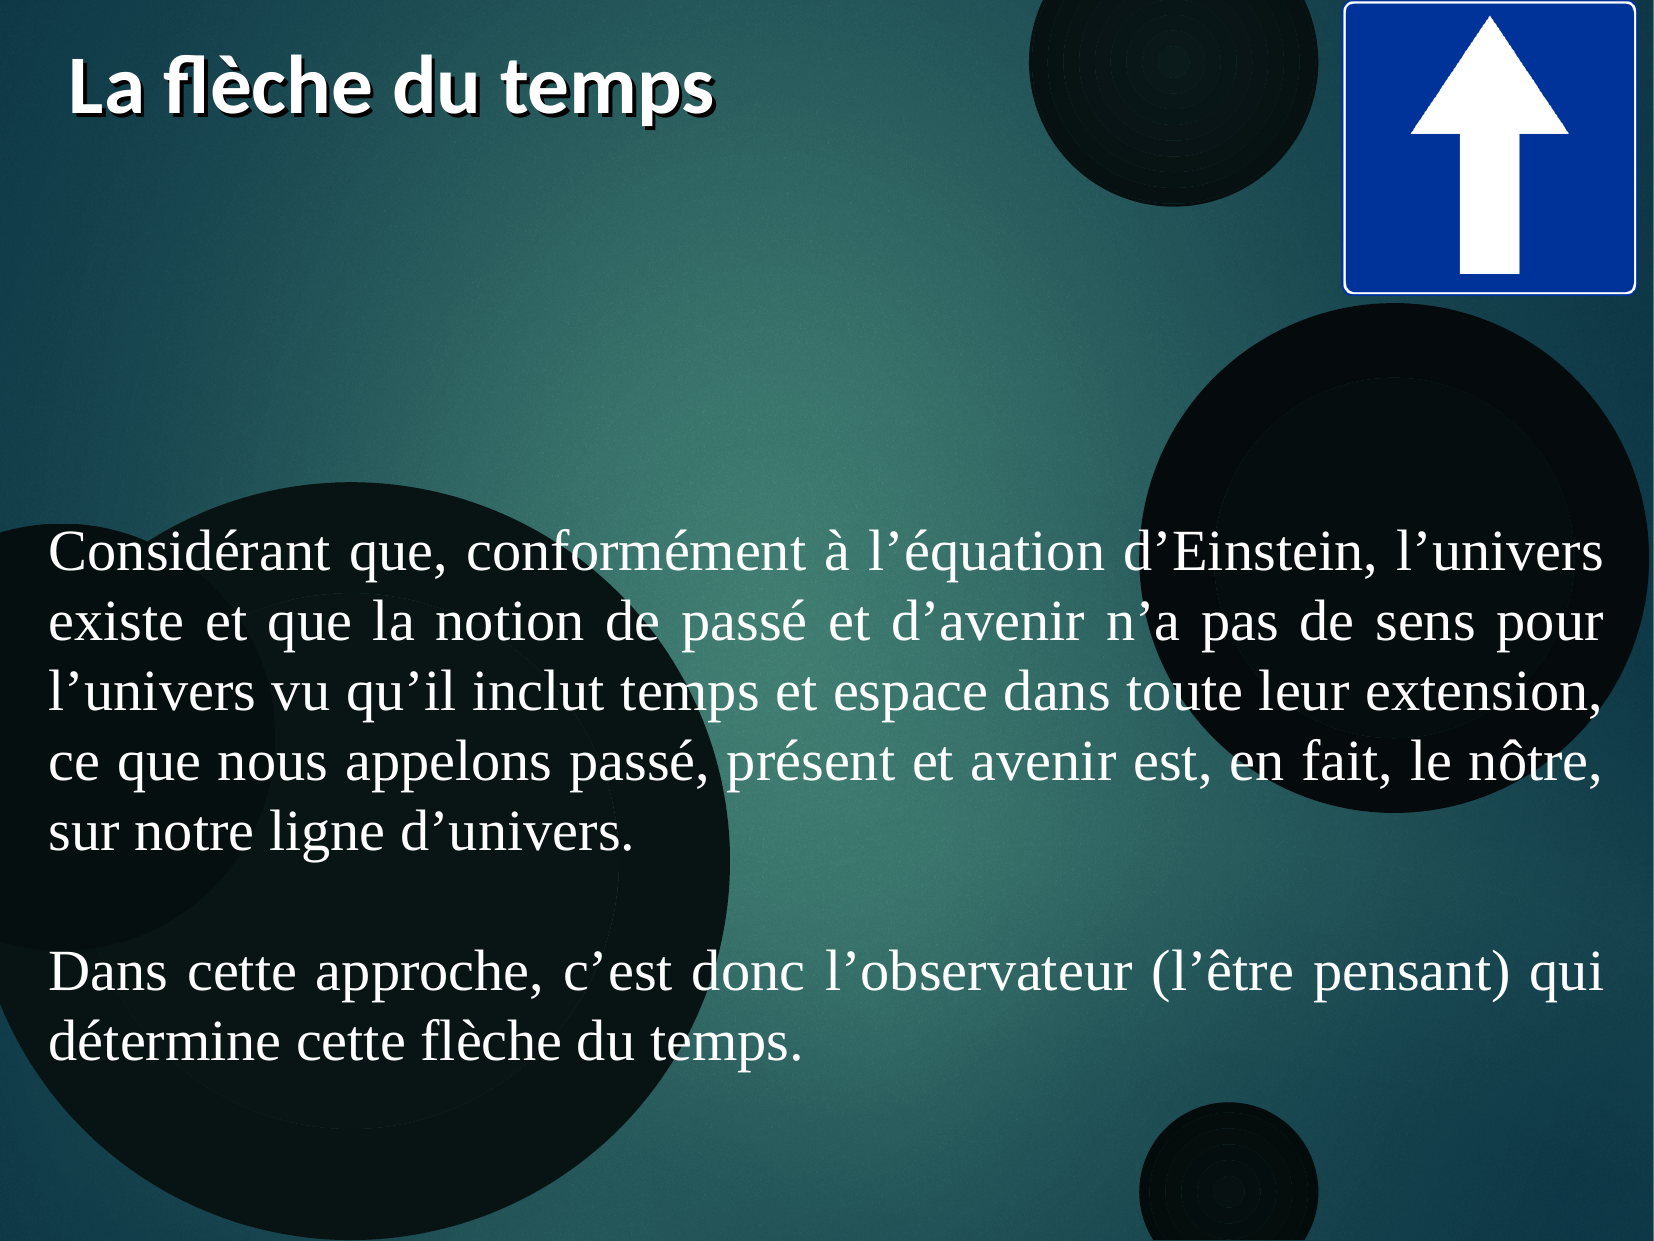

La flèche du temps
Considérant que, conformément à l’équation d’Einstein, l’univers existe et que la notion de passé et d’avenir n’a pas de sens pour l’univers vu qu’il inclut temps et espace dans toute leur extension, ce que nous appelons passé, présent et avenir est, en fait, le nôtre, sur notre ligne d’univers.
Dans cette approche, c’est donc l’observateur (l’être pensant) qui détermine cette flèche du temps.